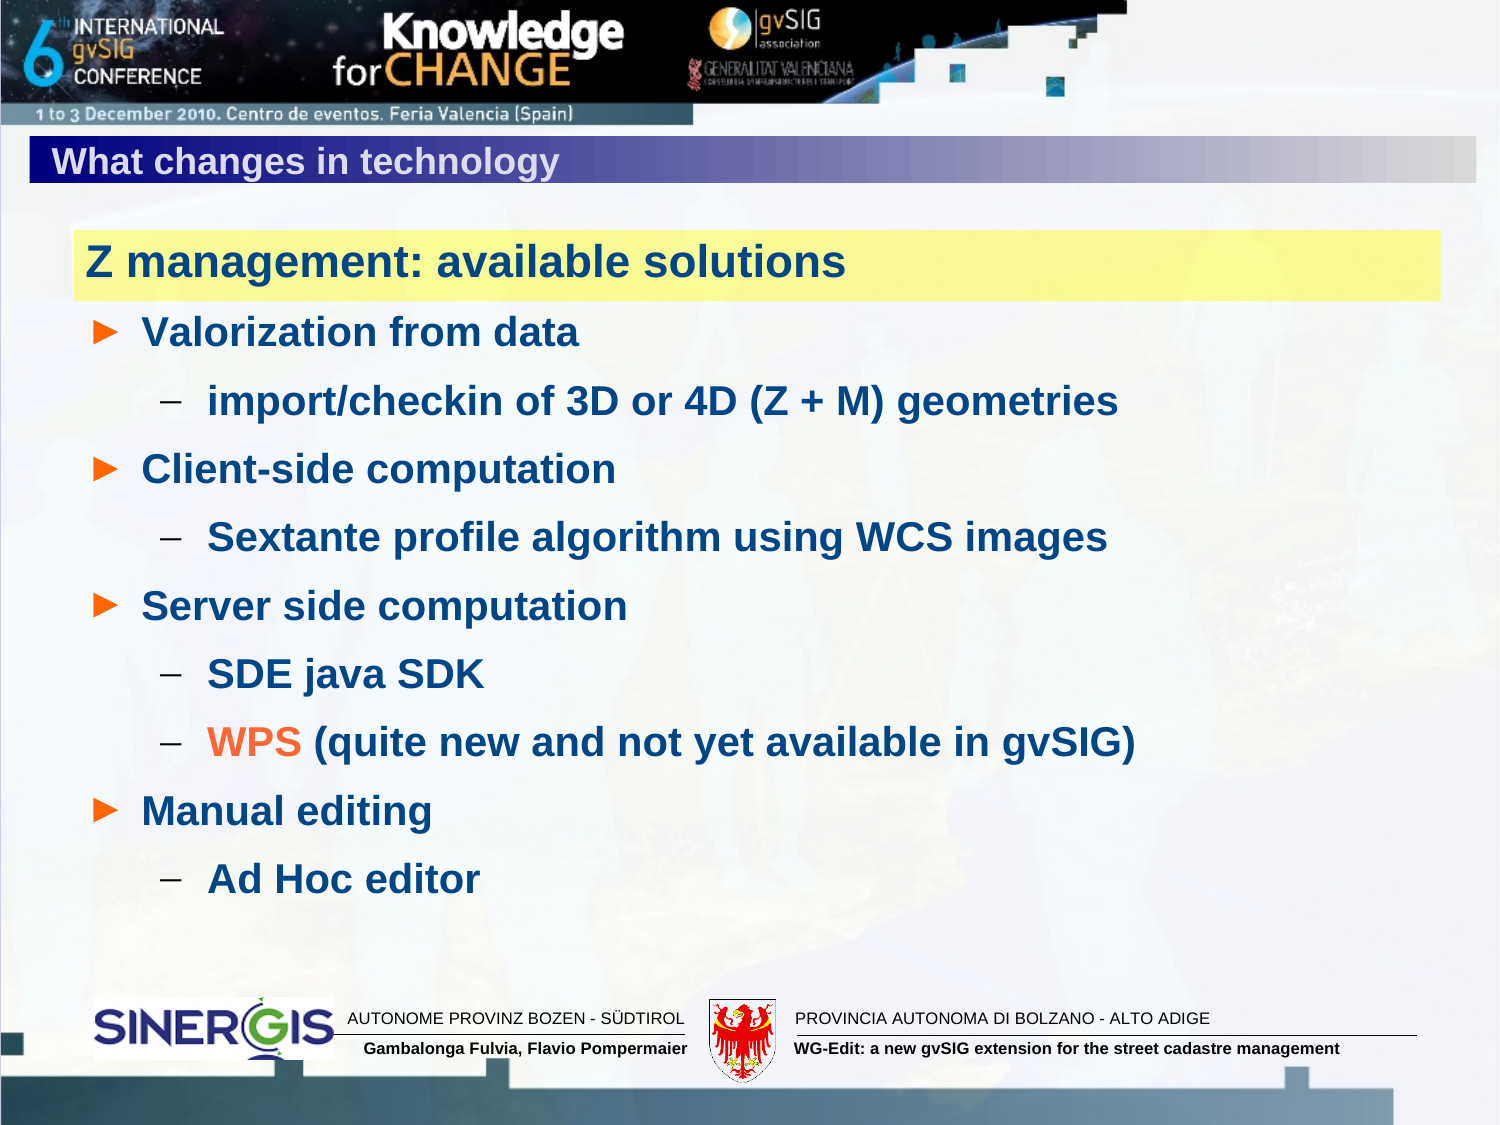

What changes in technology
Z management: available solutions
Valorization from data
import/checkin of 3D or 4D (Z + M) geometries
Client-side computation
Sextante profile algorithm using WCS images
Server side computation
SDE java SDK
WPS (quite new and not yet available in gvSIG)
Manual editing
Ad Hoc editor